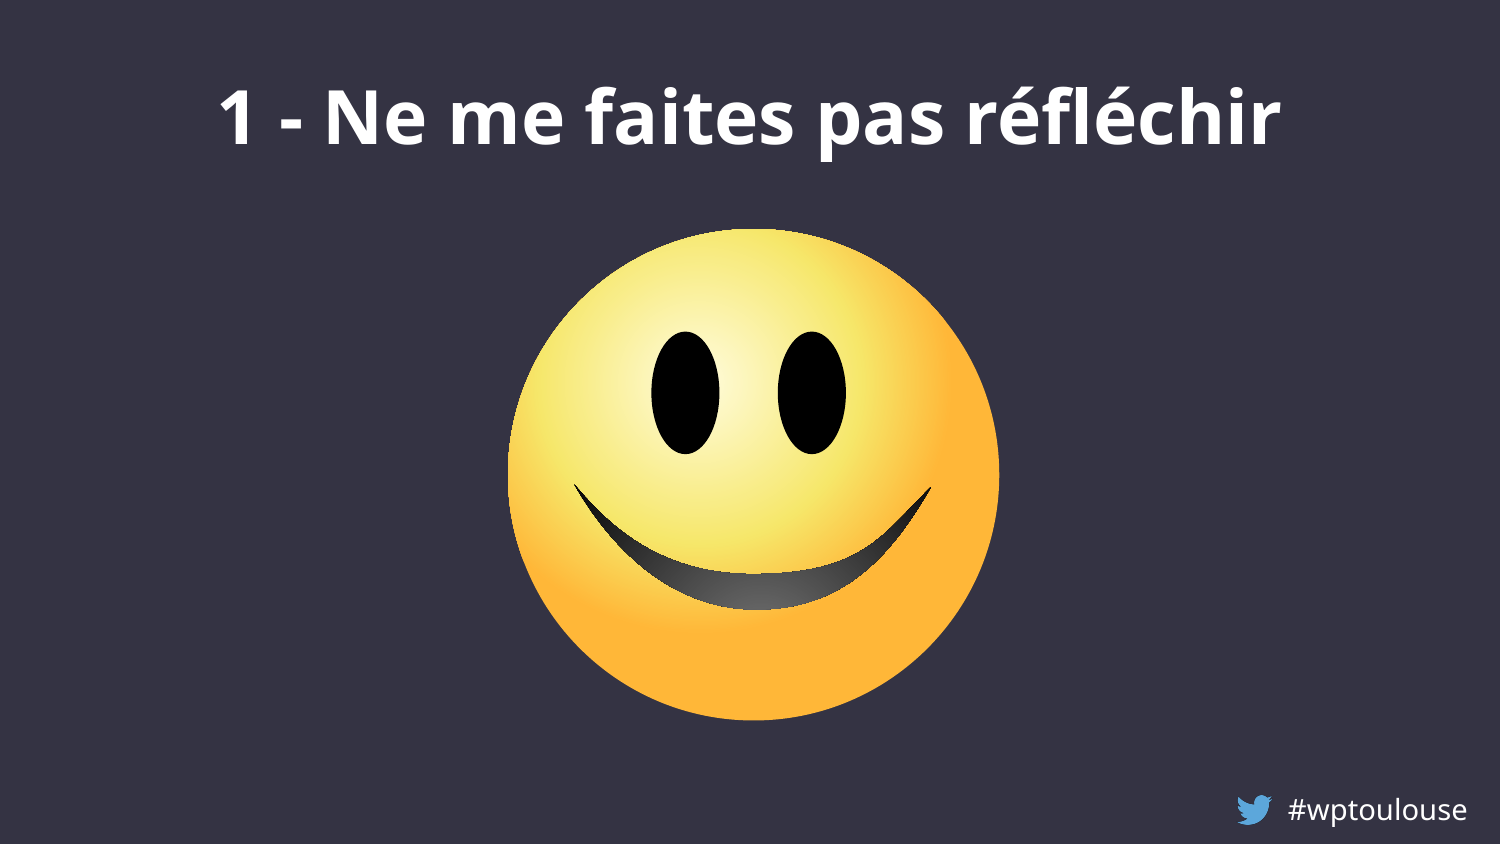

# 1 - Ne me faites pas réfléchir
#wptoulouse